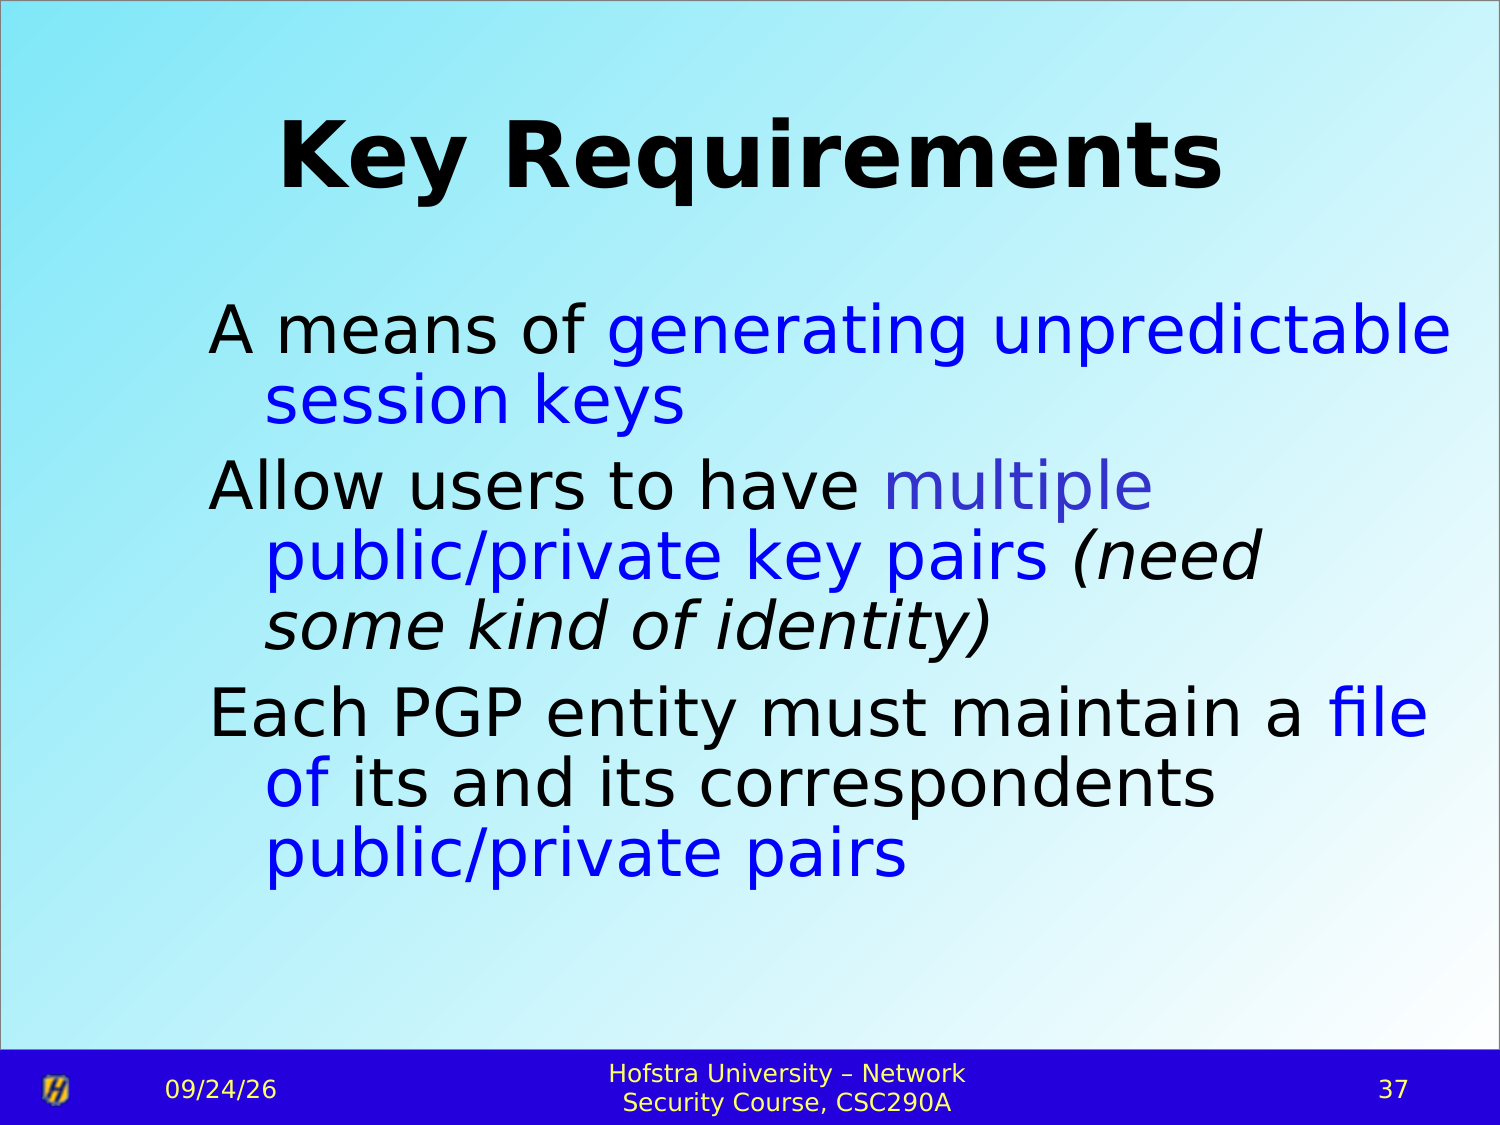

# Key Requirements
A means of generating unpredictable session keys
Allow users to have multiple public/private key pairs (need some kind of identity)
Each PGP entity must maintain a file of its and its correspondents public/private pairs
37